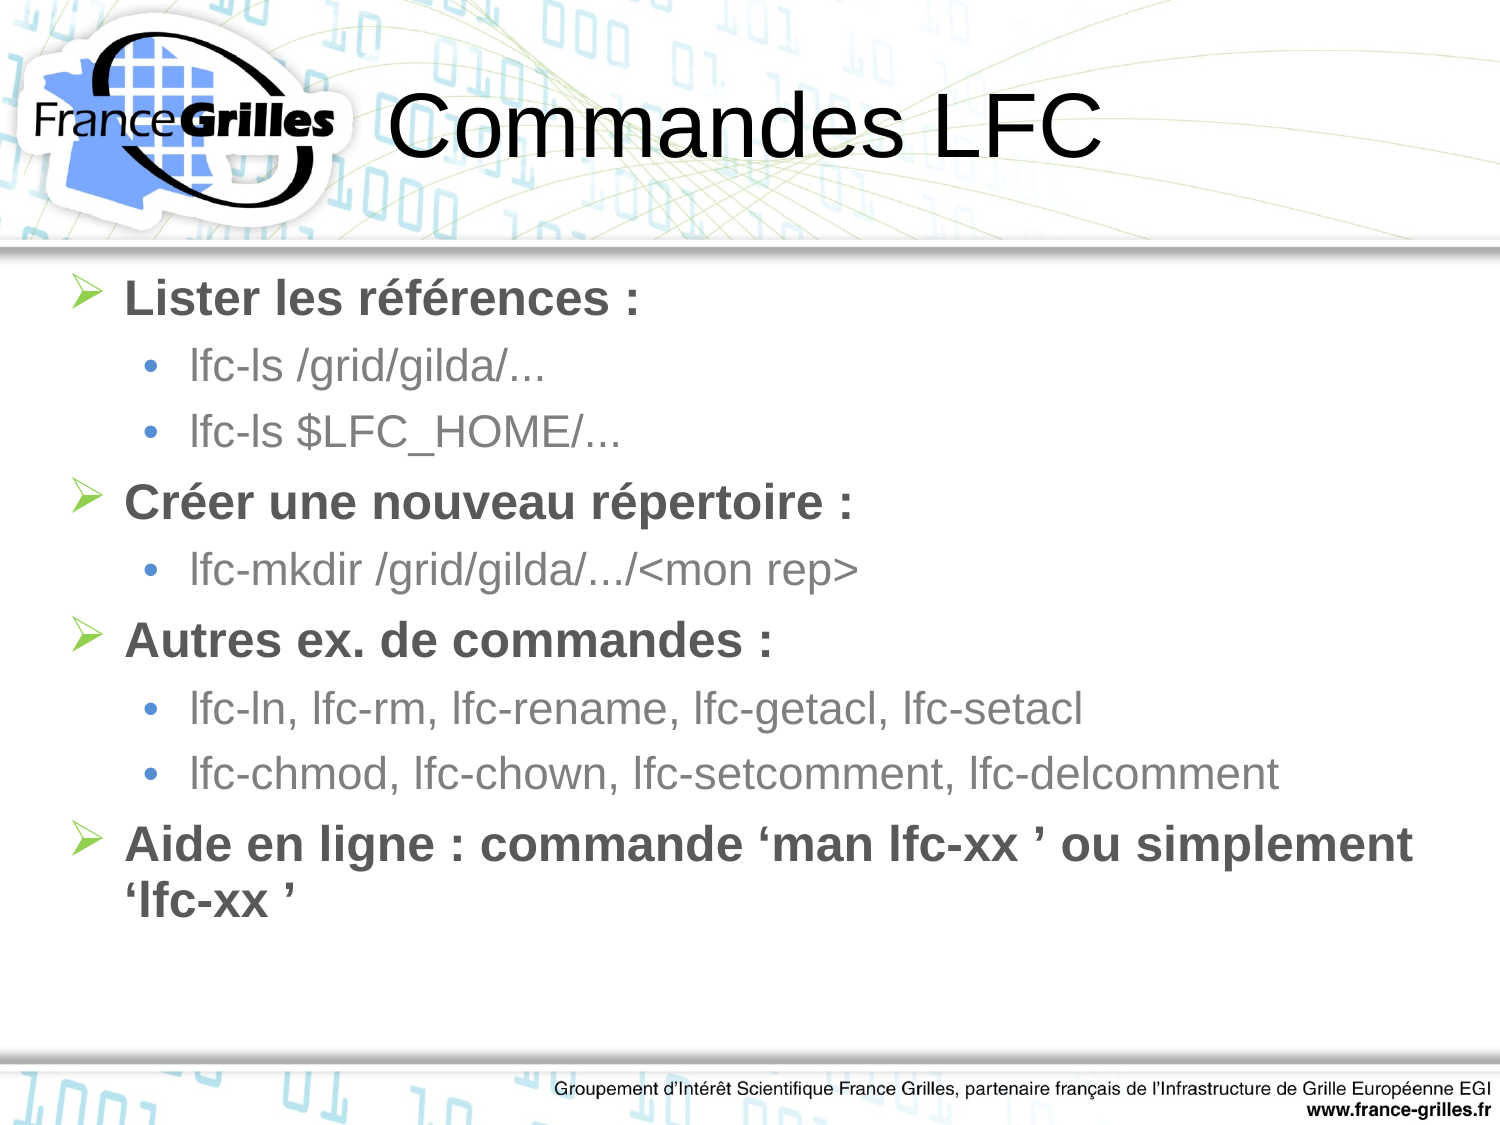

# Commandes LFC
Lister les références :
lfc-ls /grid/gilda/...
lfc-ls $LFC_HOME/...
Créer une nouveau répertoire :
lfc-mkdir /grid/gilda/.../<mon rep>
Autres ex. de commandes :
lfc-ln, lfc-rm, lfc-rename, lfc-getacl, lfc-setacl
lfc-chmod, lfc-chown, lfc-setcomment, lfc-delcomment
Aide en ligne : commande ‘man lfc-xx ’ ou simplement ‘lfc-xx ’